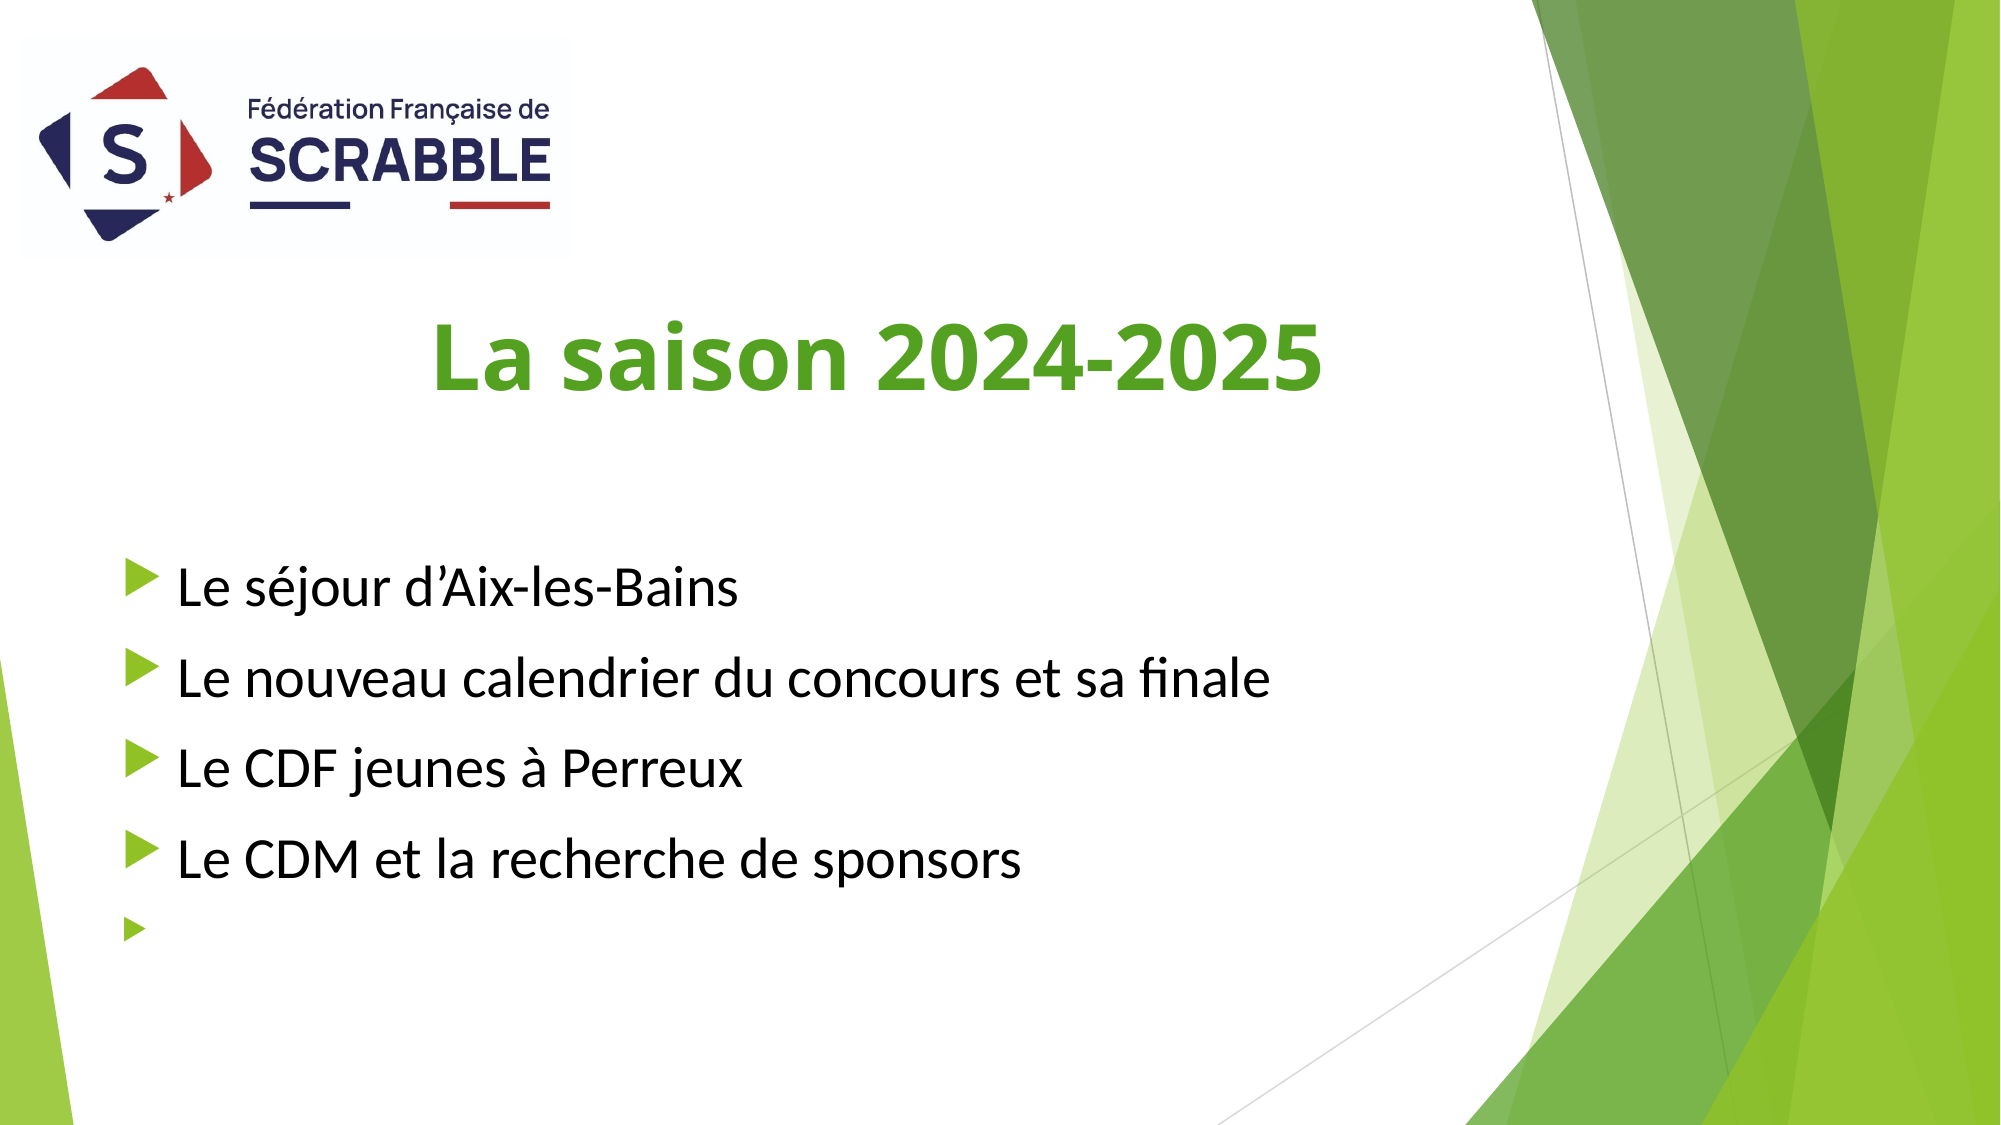

# La saison 2024-2025
Le séjour d’Aix-les-Bains
Le nouveau calendrier du concours et sa finale
Le CDF jeunes à Perreux
Le CDM et la recherche de sponsors